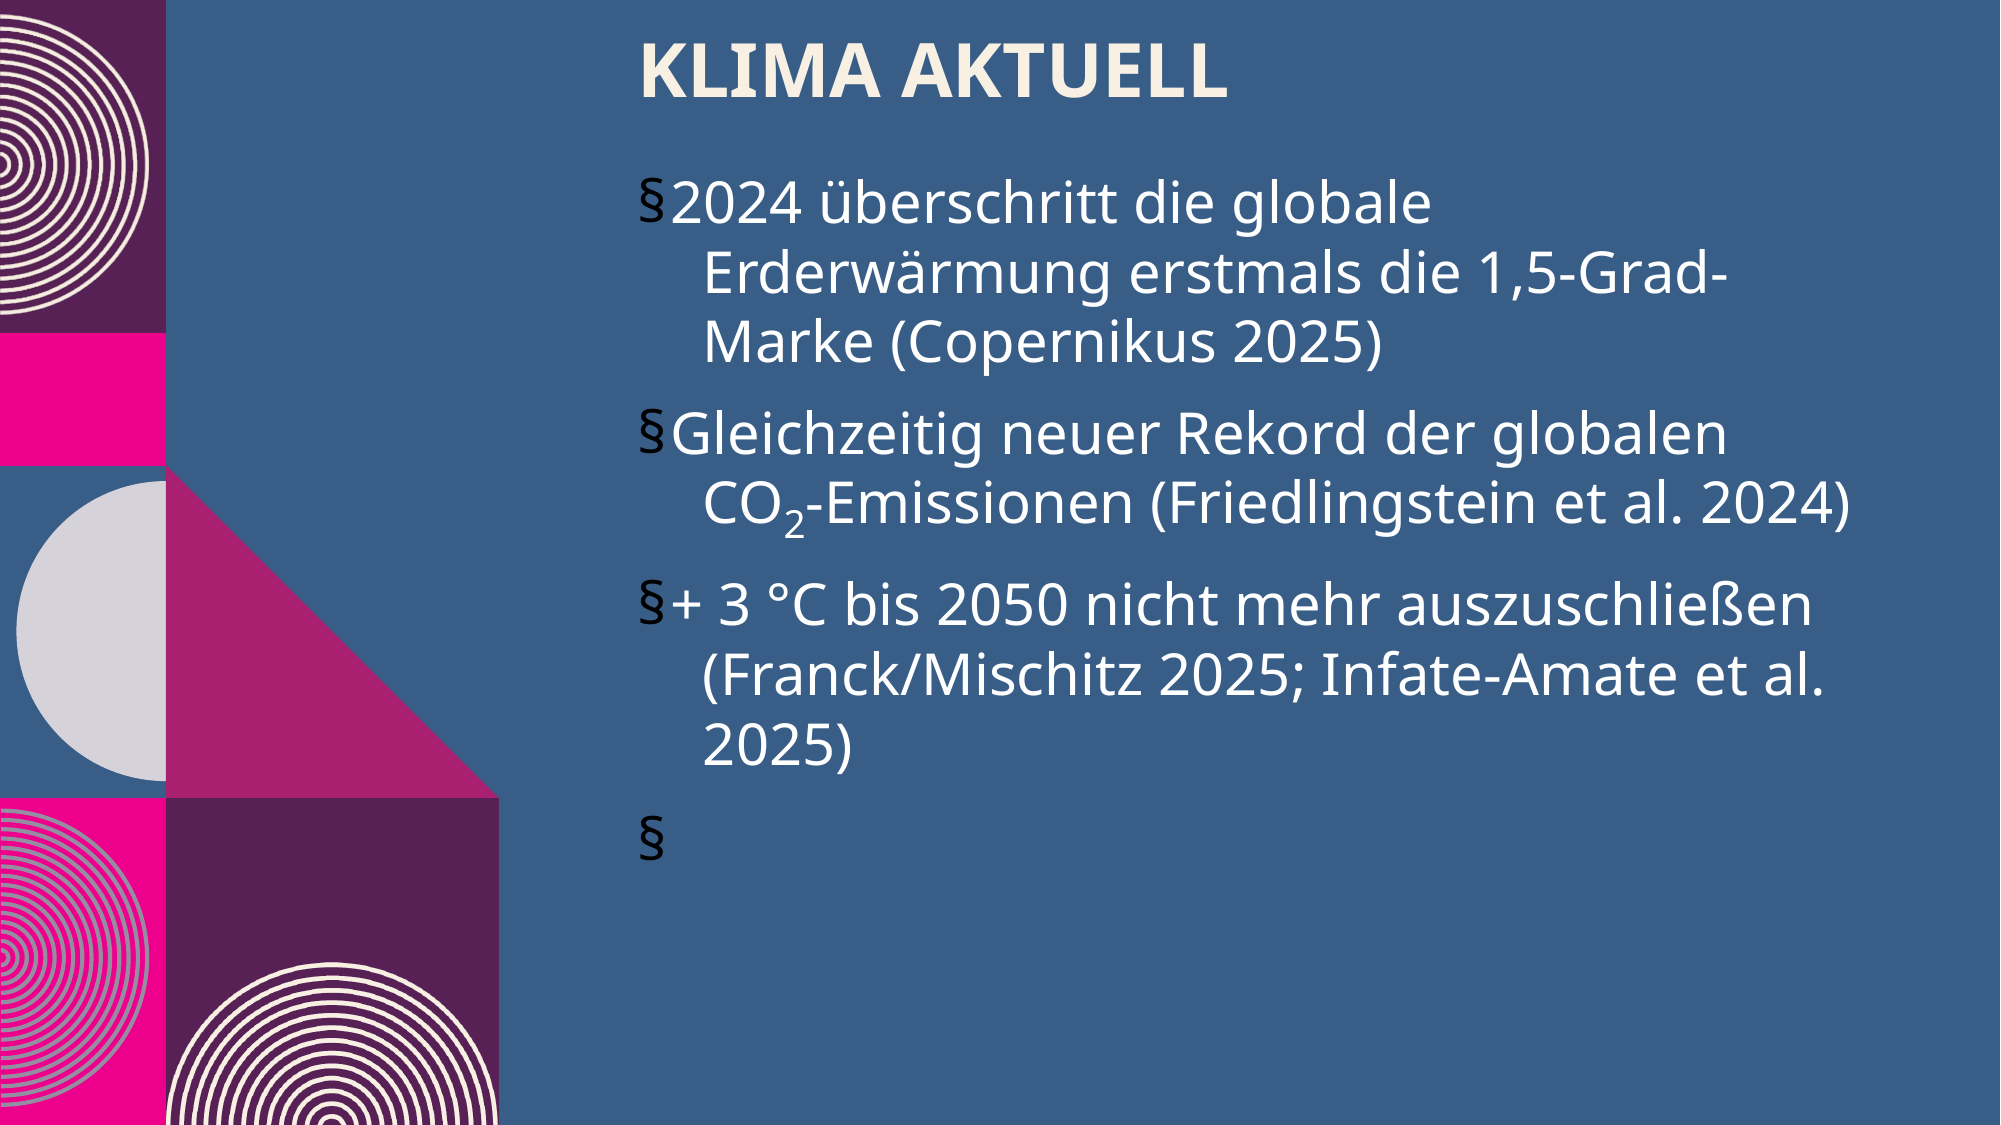

# Klima Aktuell
2024 überschritt die globale Erderwärmung erstmals die 1,5-Grad-Marke (Copernikus 2025)
Gleichzeitig neuer Rekord der globalen CO2-Emissionen (Friedlingstein et al. 2024)
+ 3 °C bis 2050 nicht mehr auszuschließen (Franck/Mischitz 2025; Infate-Amate et al. 2025)